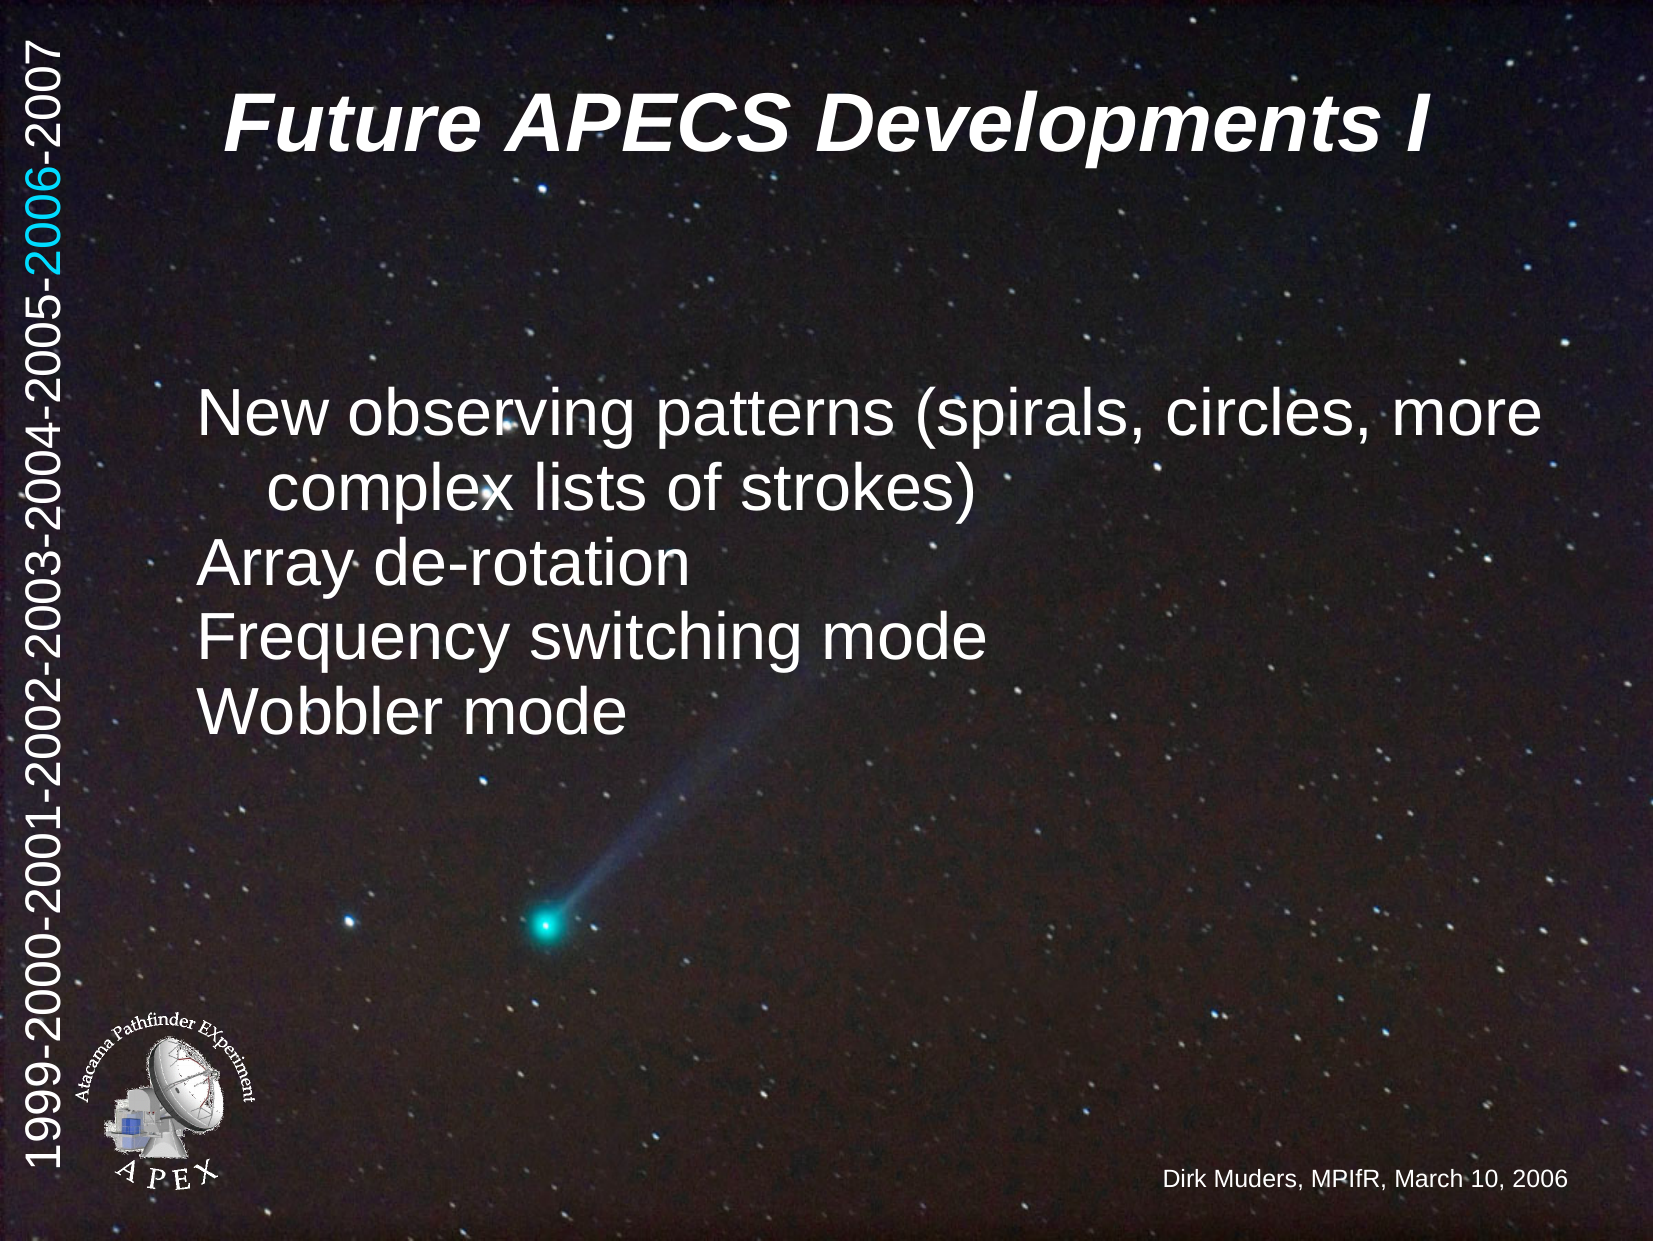

# Future APECS Developments I
1999-2000-2001-2002-2003-2004-2005-2006-2007
New observing patterns (spirals, circles, more complex lists of strokes)
Array de-rotation
Frequency switching mode
Wobbler mode